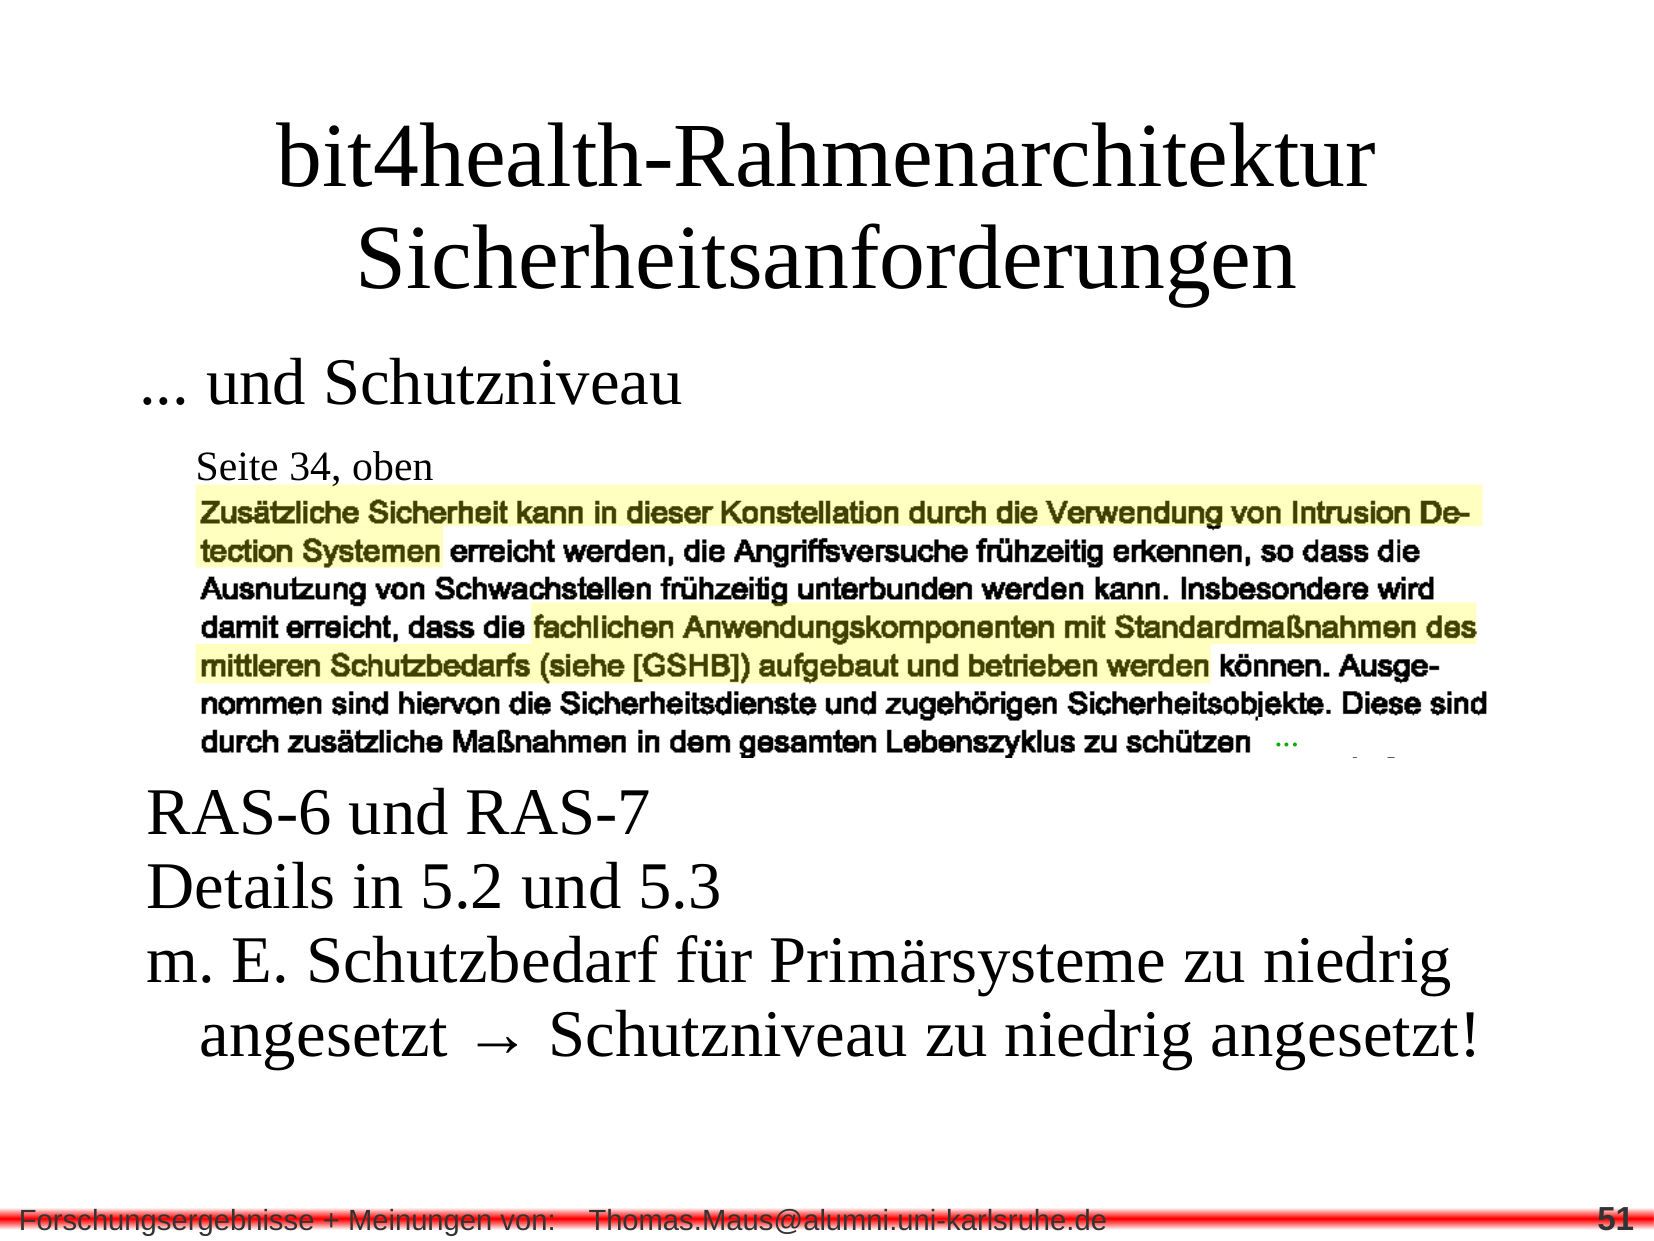

# bit4health-Rahmenarchitektur Sicherheitsanforderungen
... und Schutzniveau
Seite 34, oben
 ...
RAS-6 und RAS-7
Details in 5.2 und 5.3
m. E. Schutzbedarf für Primärsysteme zu niedrig angesetzt → Schutzniveau zu niedrig angesetzt!